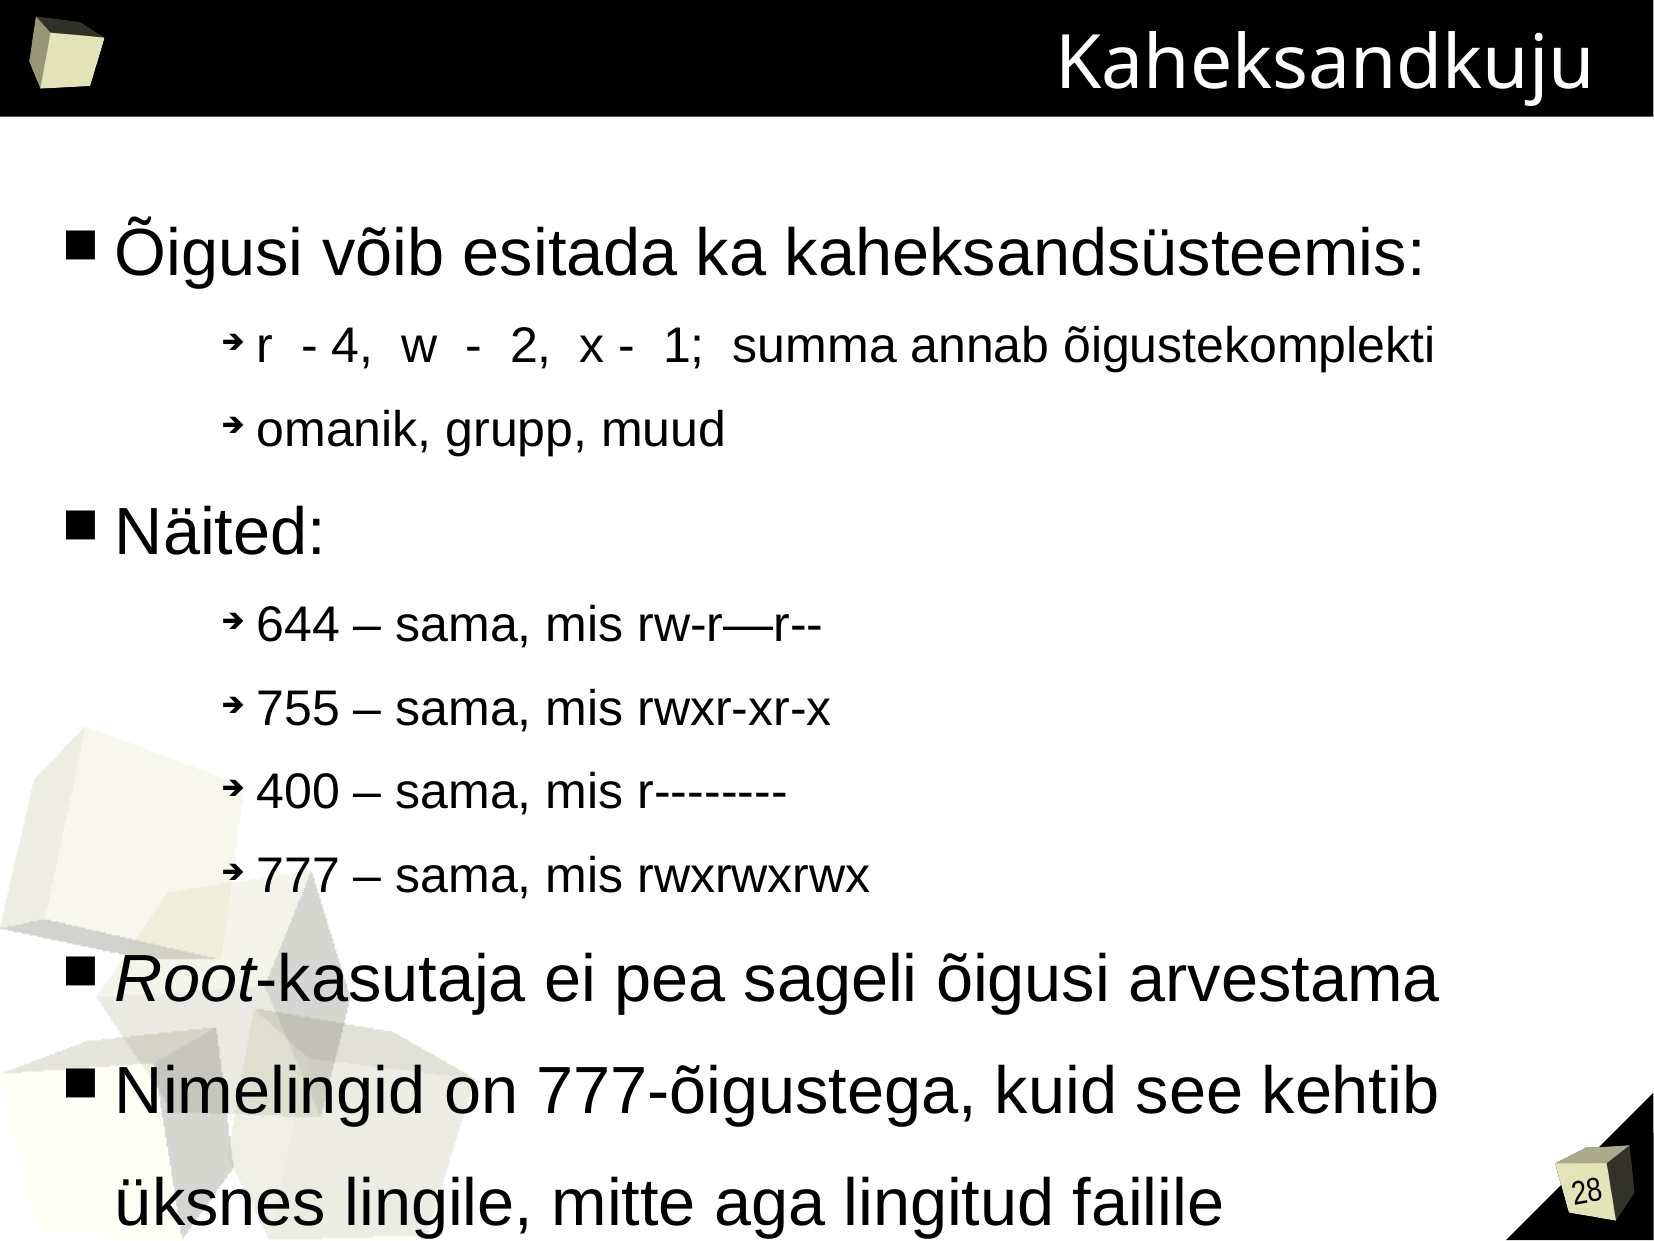

# Kaheksandkuju
Õigusi võib esitada ka kaheksandsüsteemis:
r - 4, w - 2, x - 1; summa annab õigustekomplekti
omanik, grupp, muud
Näited:
644 – sama, mis rw-r—r--
755 – sama, mis rwxr-xr-x
400 – sama, mis r--------
777 – sama, mis rwxrwxrwx
Root-kasutaja ei pea sageli õigusi arvestama
Nimelingid on 777-õigustega, kuid see kehtib üksnes lingile, mitte aga lingitud failile